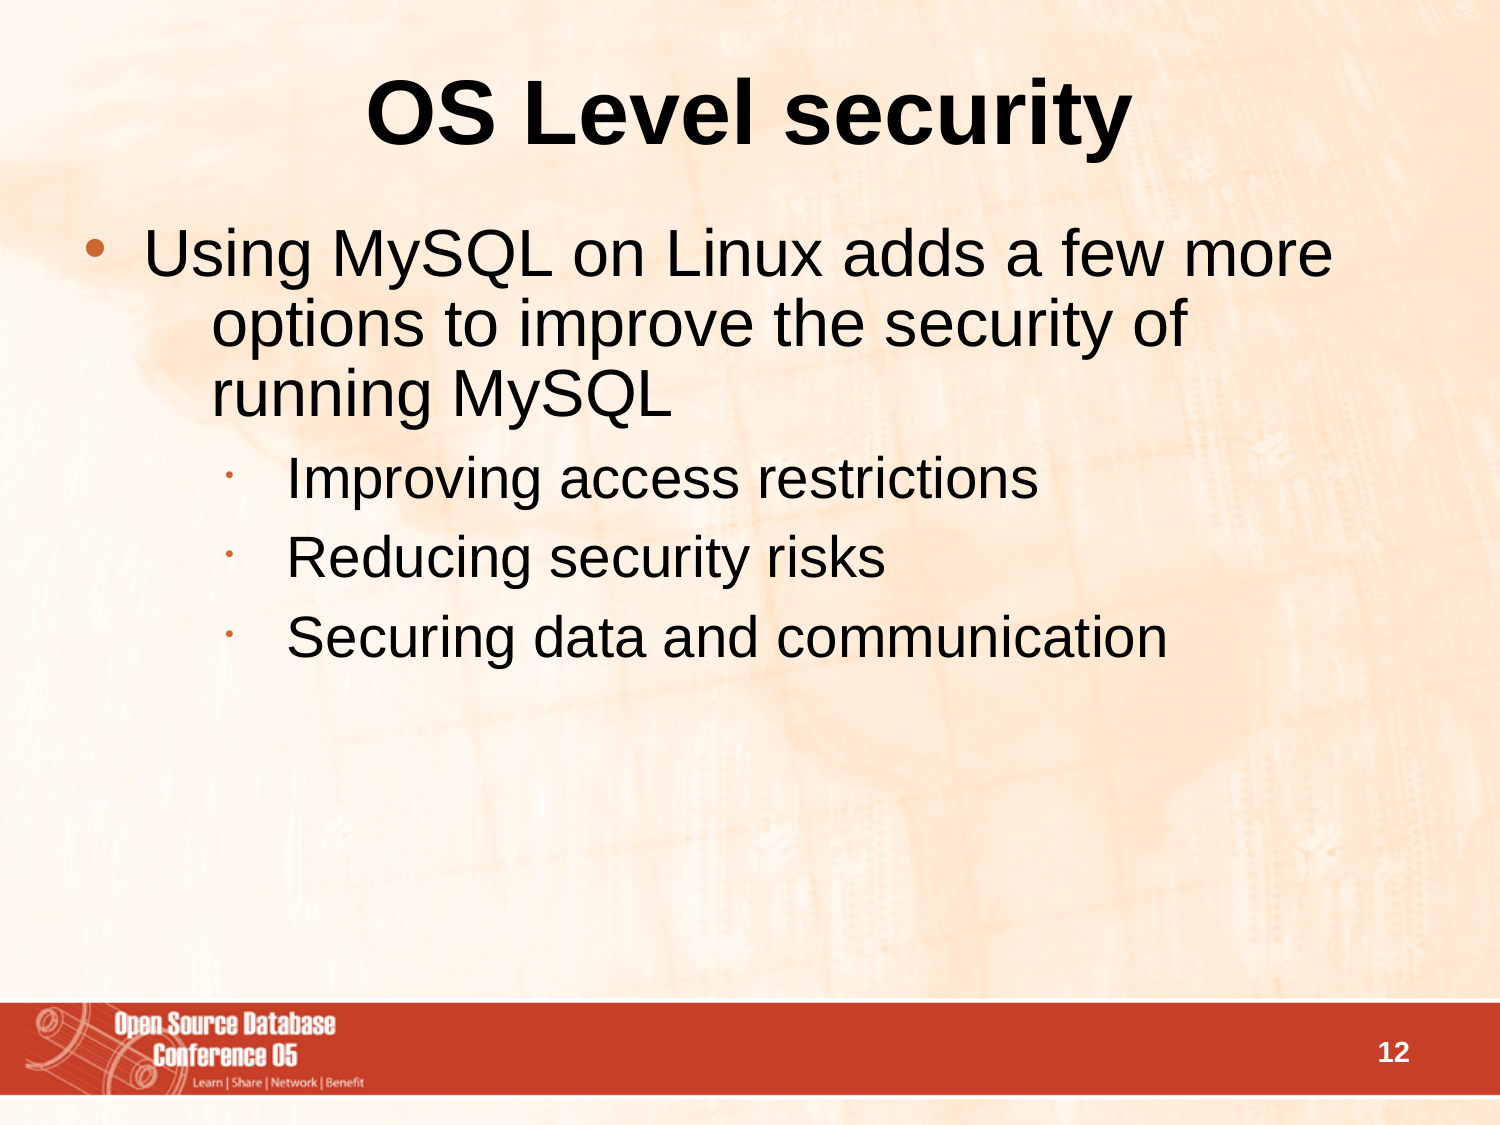

# OS Level security
Using MySQL on Linux adds a few more options to improve the security of running MySQL
Improving access restrictions
Reducing security risks
Securing data and communication
12